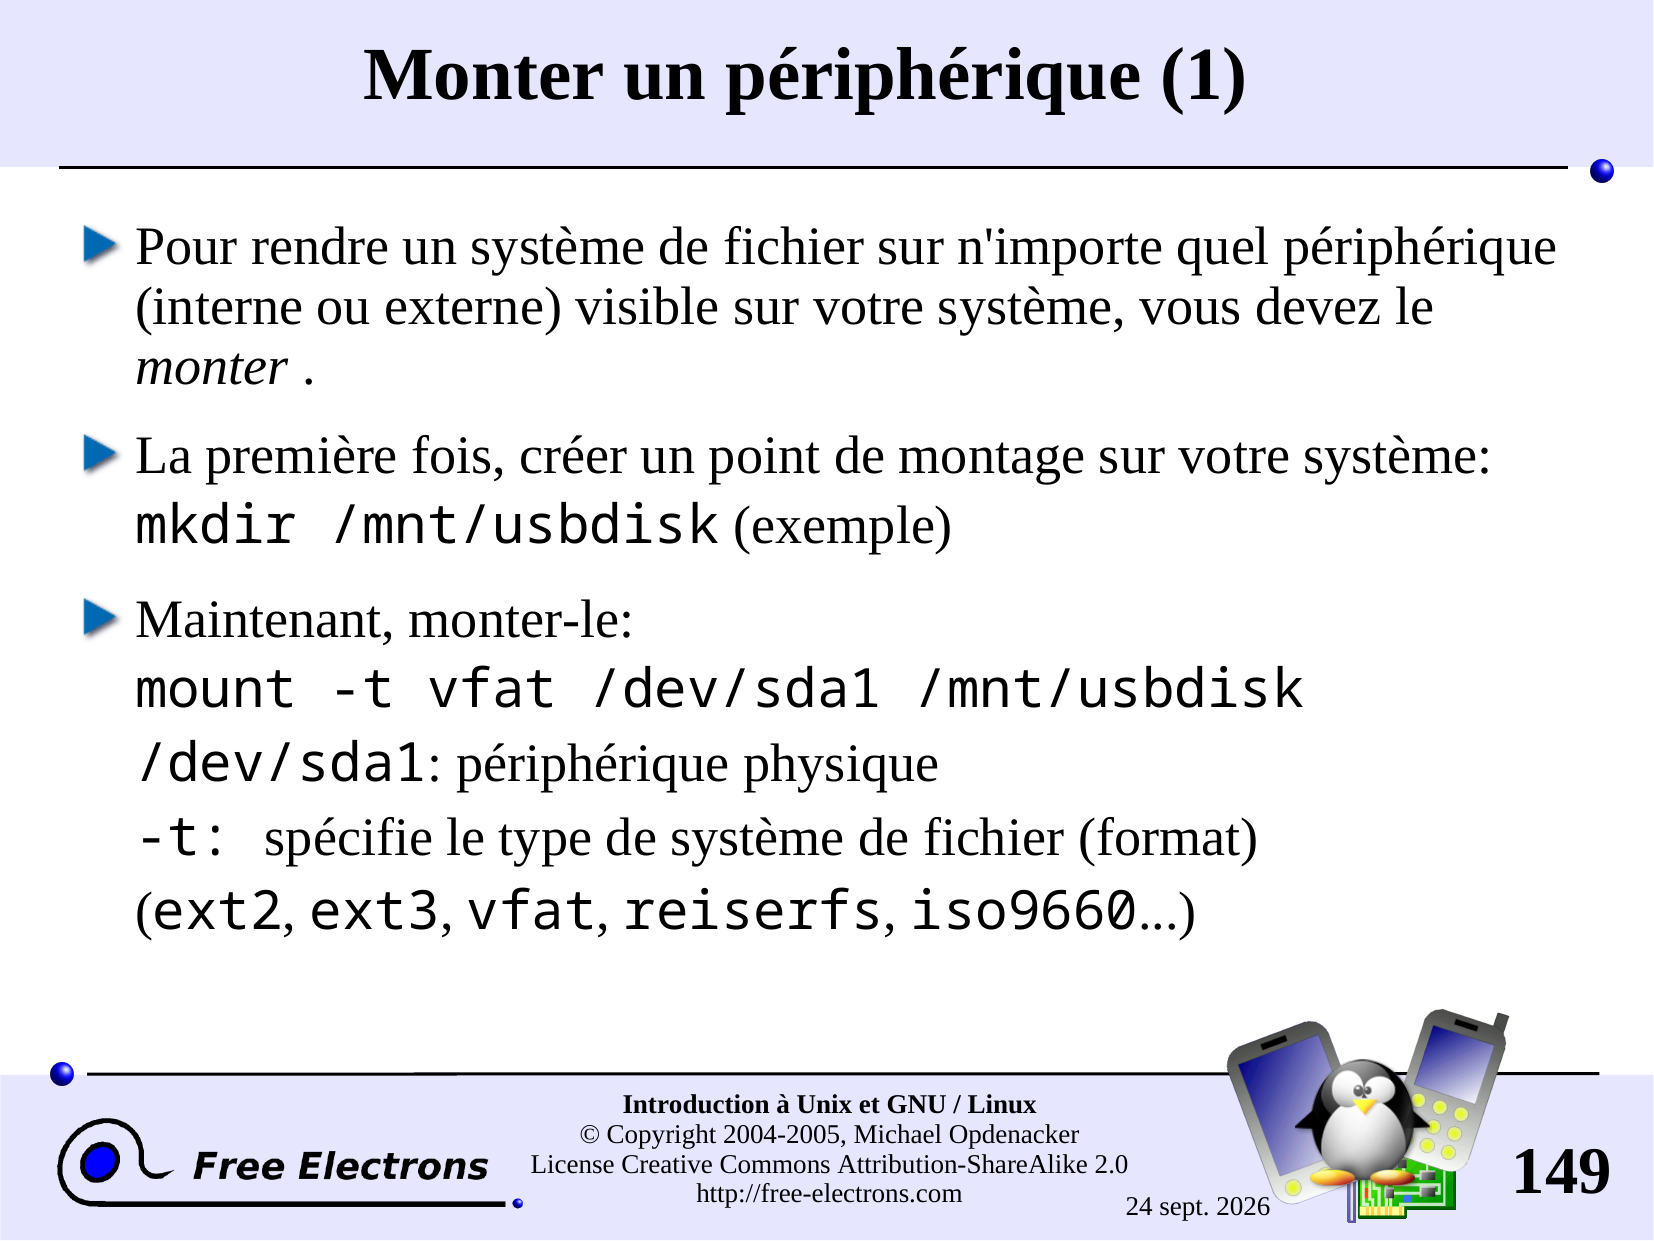

# Monter un périphérique (1)
Pour rendre un système de fichier sur n'importe quel périphérique (interne ou externe) visible sur votre système, vous devez le monter .
La première fois, créer un point de montage sur votre système:
mkdir /mnt/usbdisk (exemple)
Maintenant, monter-le:
mount -t vfat /dev/sda1 /mnt/usbdisk
/dev/sda1: périphérique physique
-t: spécifie le type de système de fichier (format)
(ext2, ext3, vfat, reiserfs, iso9660...)